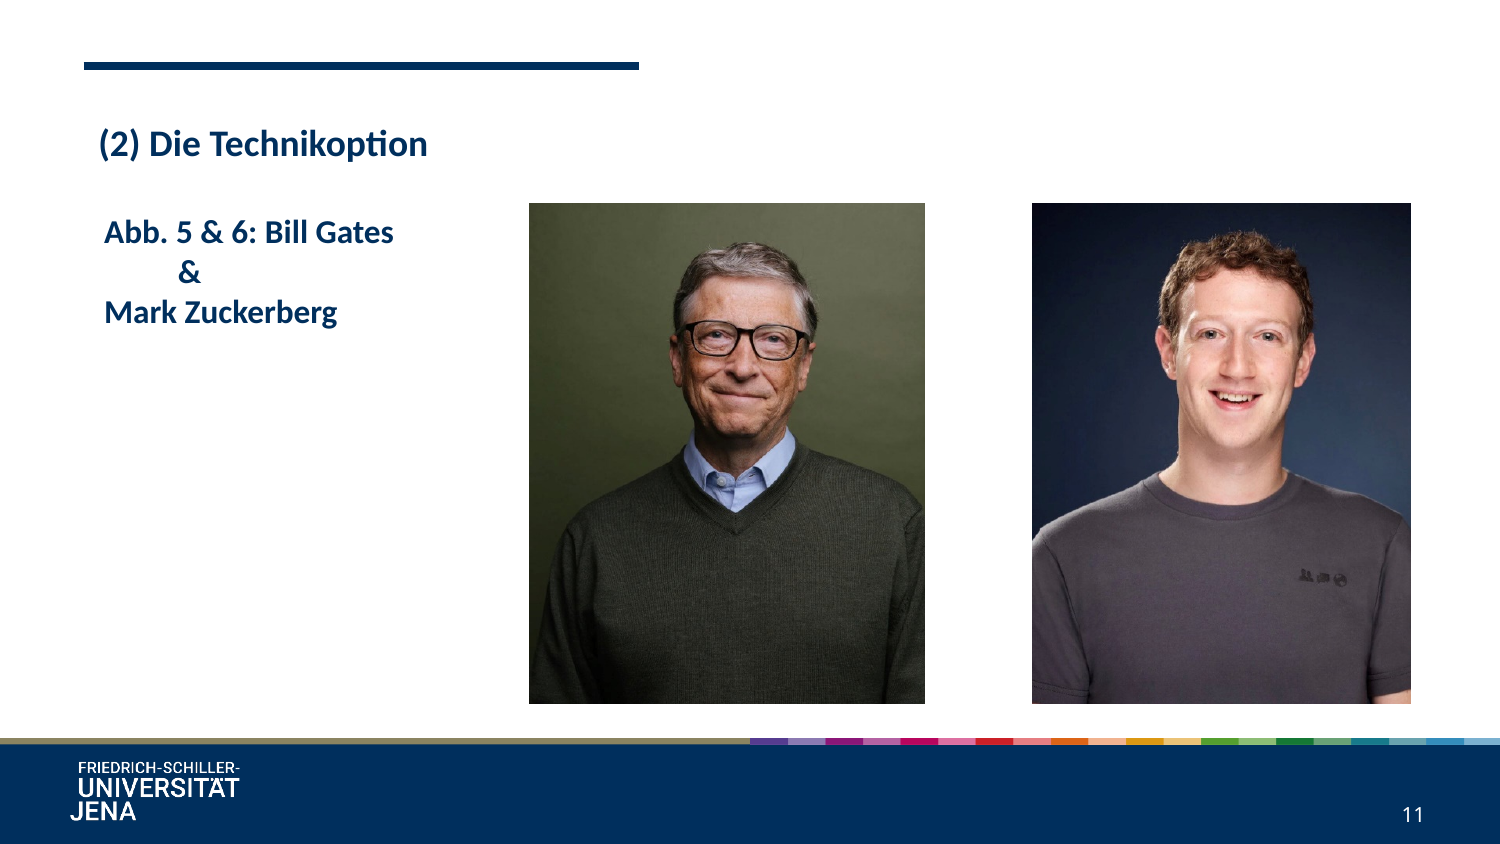

(2) Die Technikoption
Abb. 5 & 6: Bill Gates 	&
Mark Zuckerberg